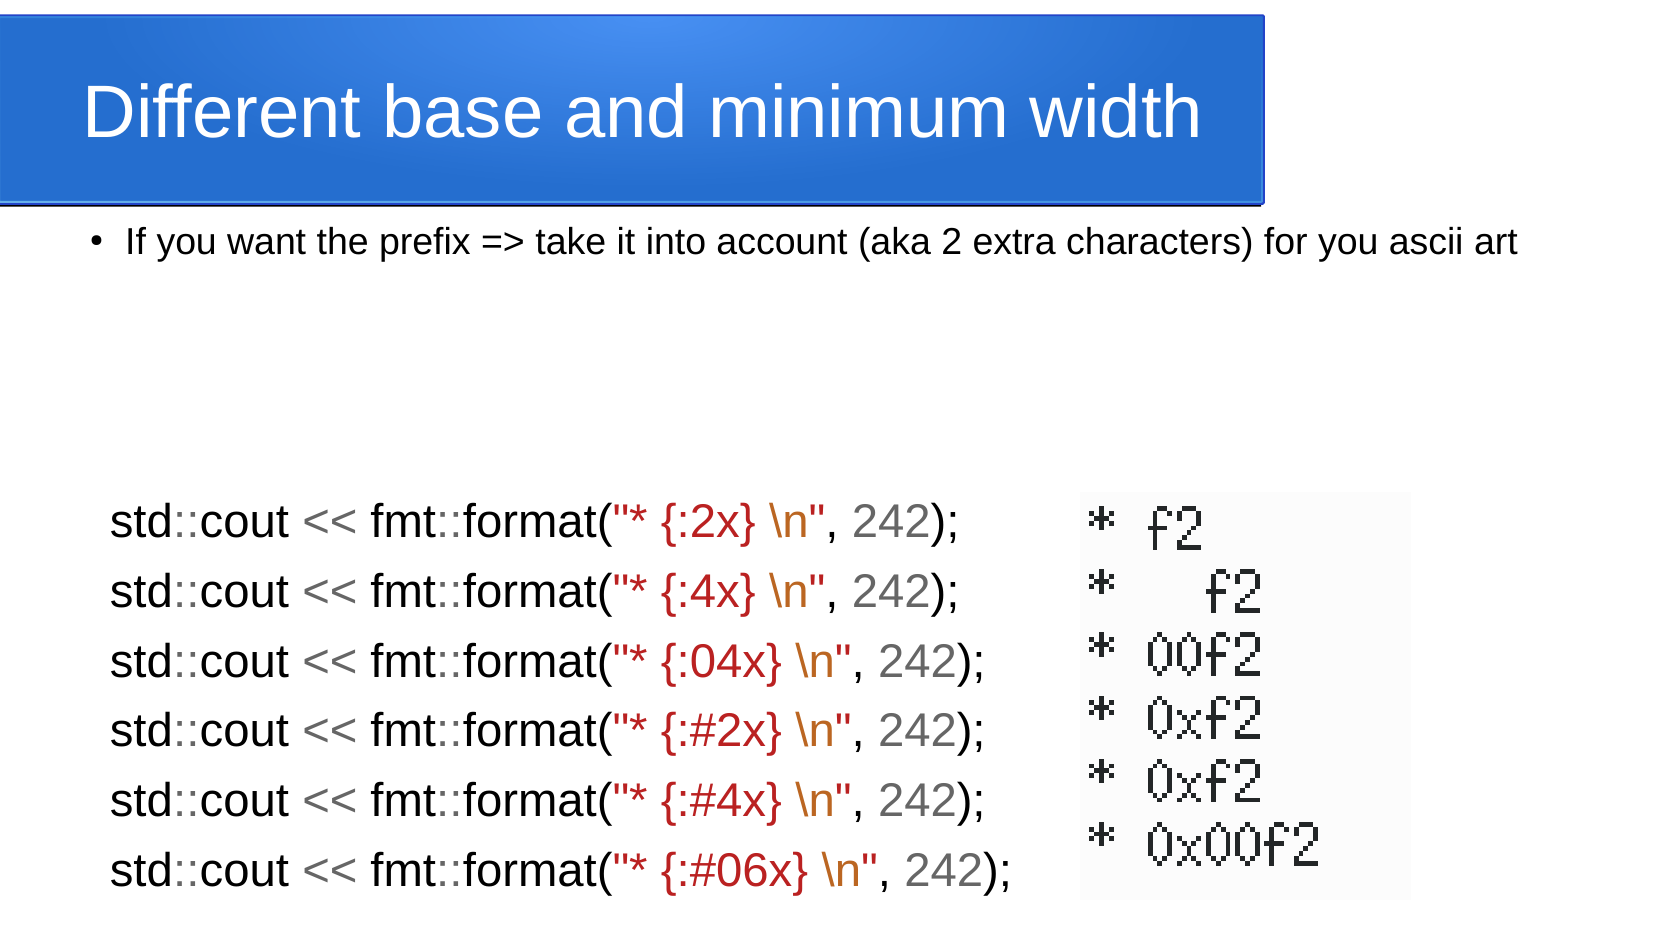

# Different base and minimum width
If you want the prefix => take it into account (aka 2 extra characters) for you ascii art
 std::cout << fmt::format("* {:2x} \n", 242);
 std::cout << fmt::format("* {:4x} \n", 242);
 std::cout << fmt::format("* {:04x} \n", 242);
 std::cout << fmt::format("* {:#2x} \n", 242);
 std::cout << fmt::format("* {:#4x} \n", 242);
 std::cout << fmt::format("* {:#06x} \n", 242);